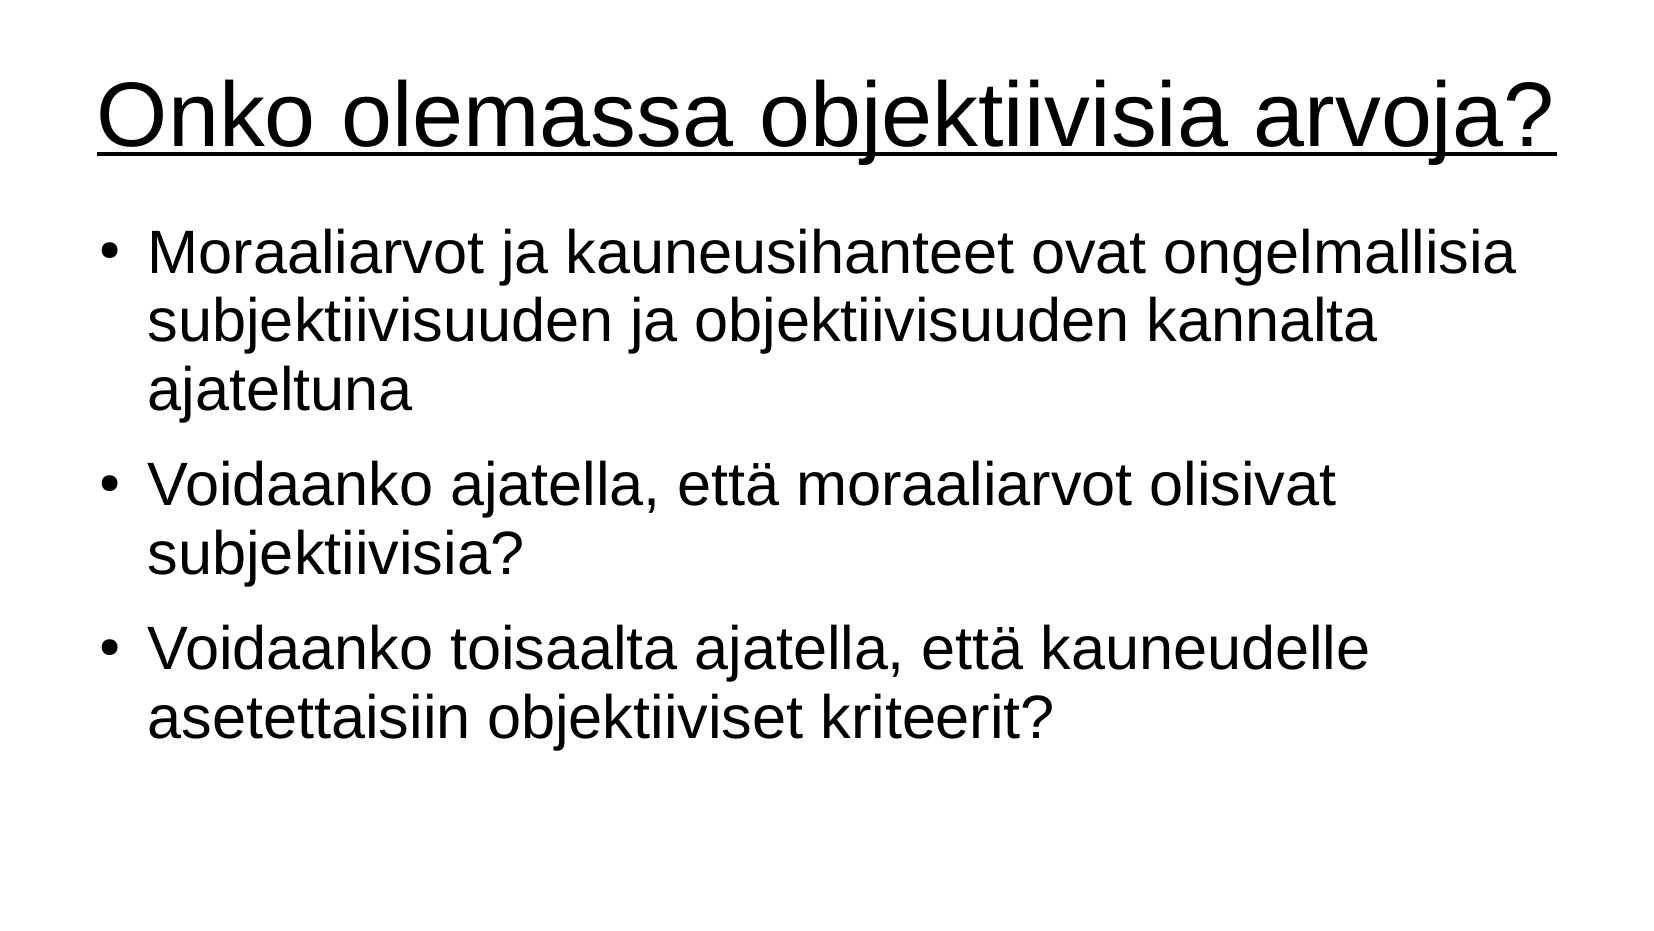

# Onko olemassa objektiivisia arvoja?
Moraaliarvot ja kauneusihanteet ovat ongelmallisia subjektiivisuuden ja objektiivisuuden kannalta ajateltuna
Voidaanko ajatella, että moraaliarvot olisivat subjektiivisia?
Voidaanko toisaalta ajatella, että kauneudelle asetettaisiin objektiiviset kriteerit?